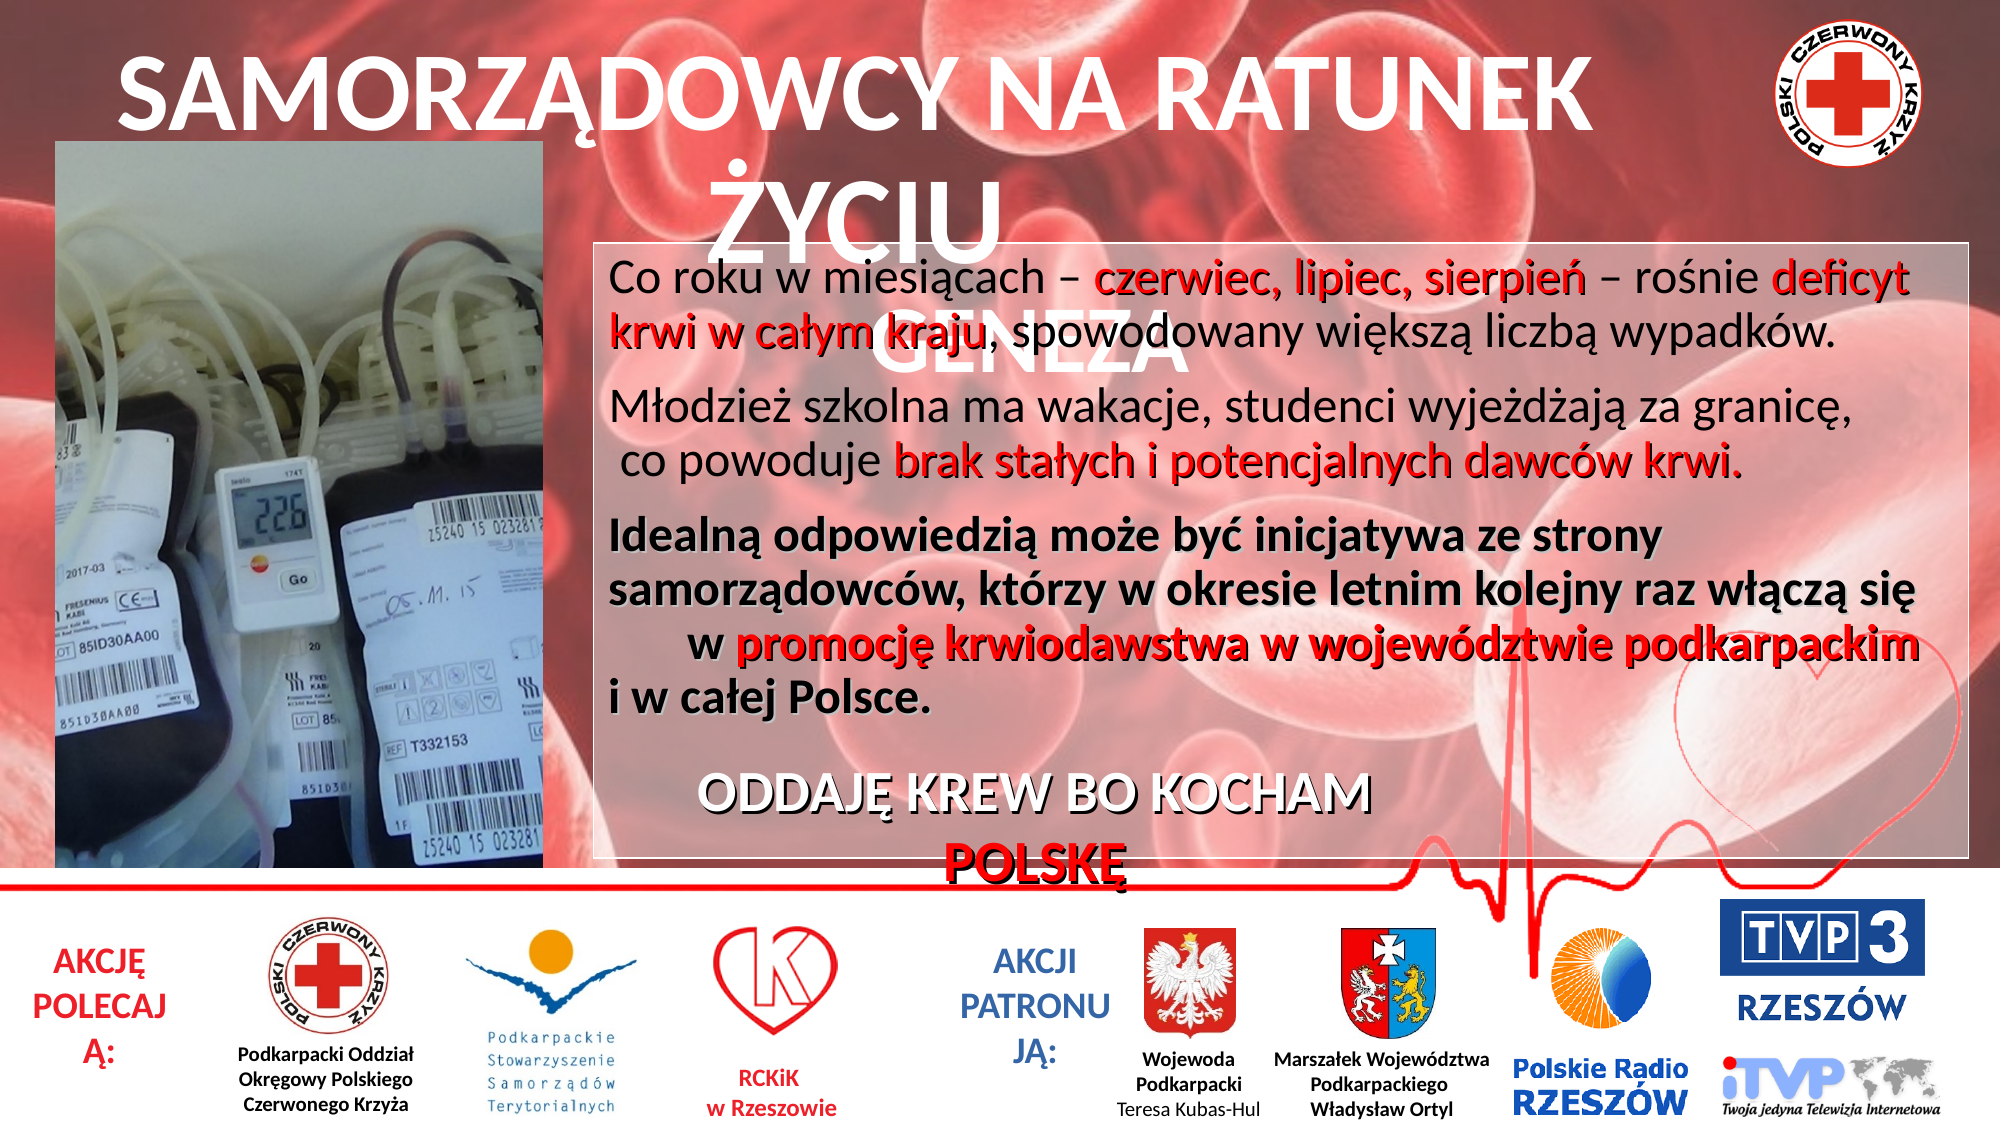

# Samorządowcy na ratunek ŻYCIU GENEZA
Co roku w miesiącach – czerwiec, lipiec, sierpień – rośnie deficyt krwi w całym kraju, spowodowany większą liczbą wypadków.
Młodzież szkolna ma wakacje, studenci wyjeżdżają za granicę, co powoduje brak stałych i potencjalnych dawców krwi.
Idealną odpowiedzią może być inicjatywa ze strony samorządowców, którzy w okresie letnim kolejny raz włączą się w promocję krwiodawstwa w województwie podkarpackim
i w całej Polsce.
Oddaję krew bo kocham Polskę
Akcję polecają:
Akcji patronują:
Podkarpacki Oddział Okręgowy Polskiego Czerwonego Krzyża
Wojewoda Podkarpacki
Teresa Kubas-Hul
Marszałek Województwa Podkarpackiego
Władysław Ortyl
RCKiK
w Rzeszowie